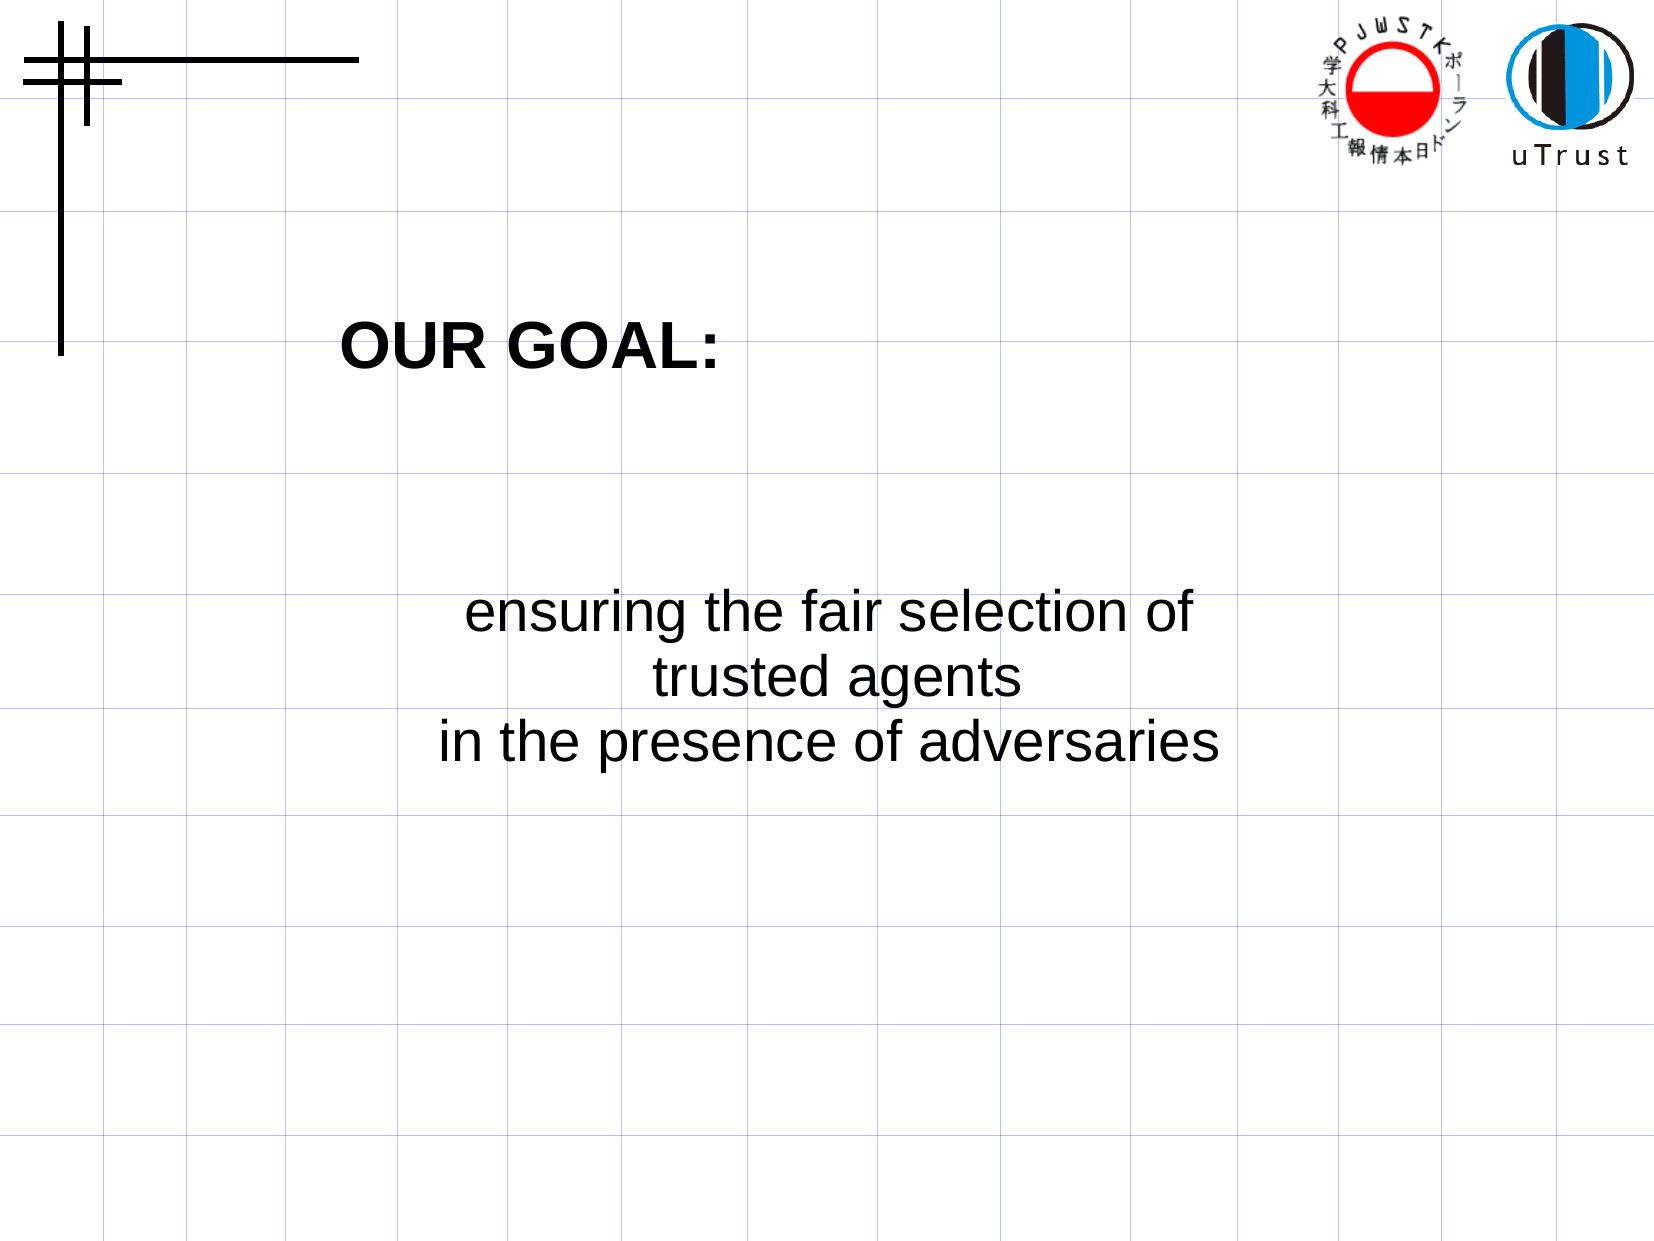

OUR GOAL:
ensuring the fair selection of
 trusted agents
in the presence of adversaries